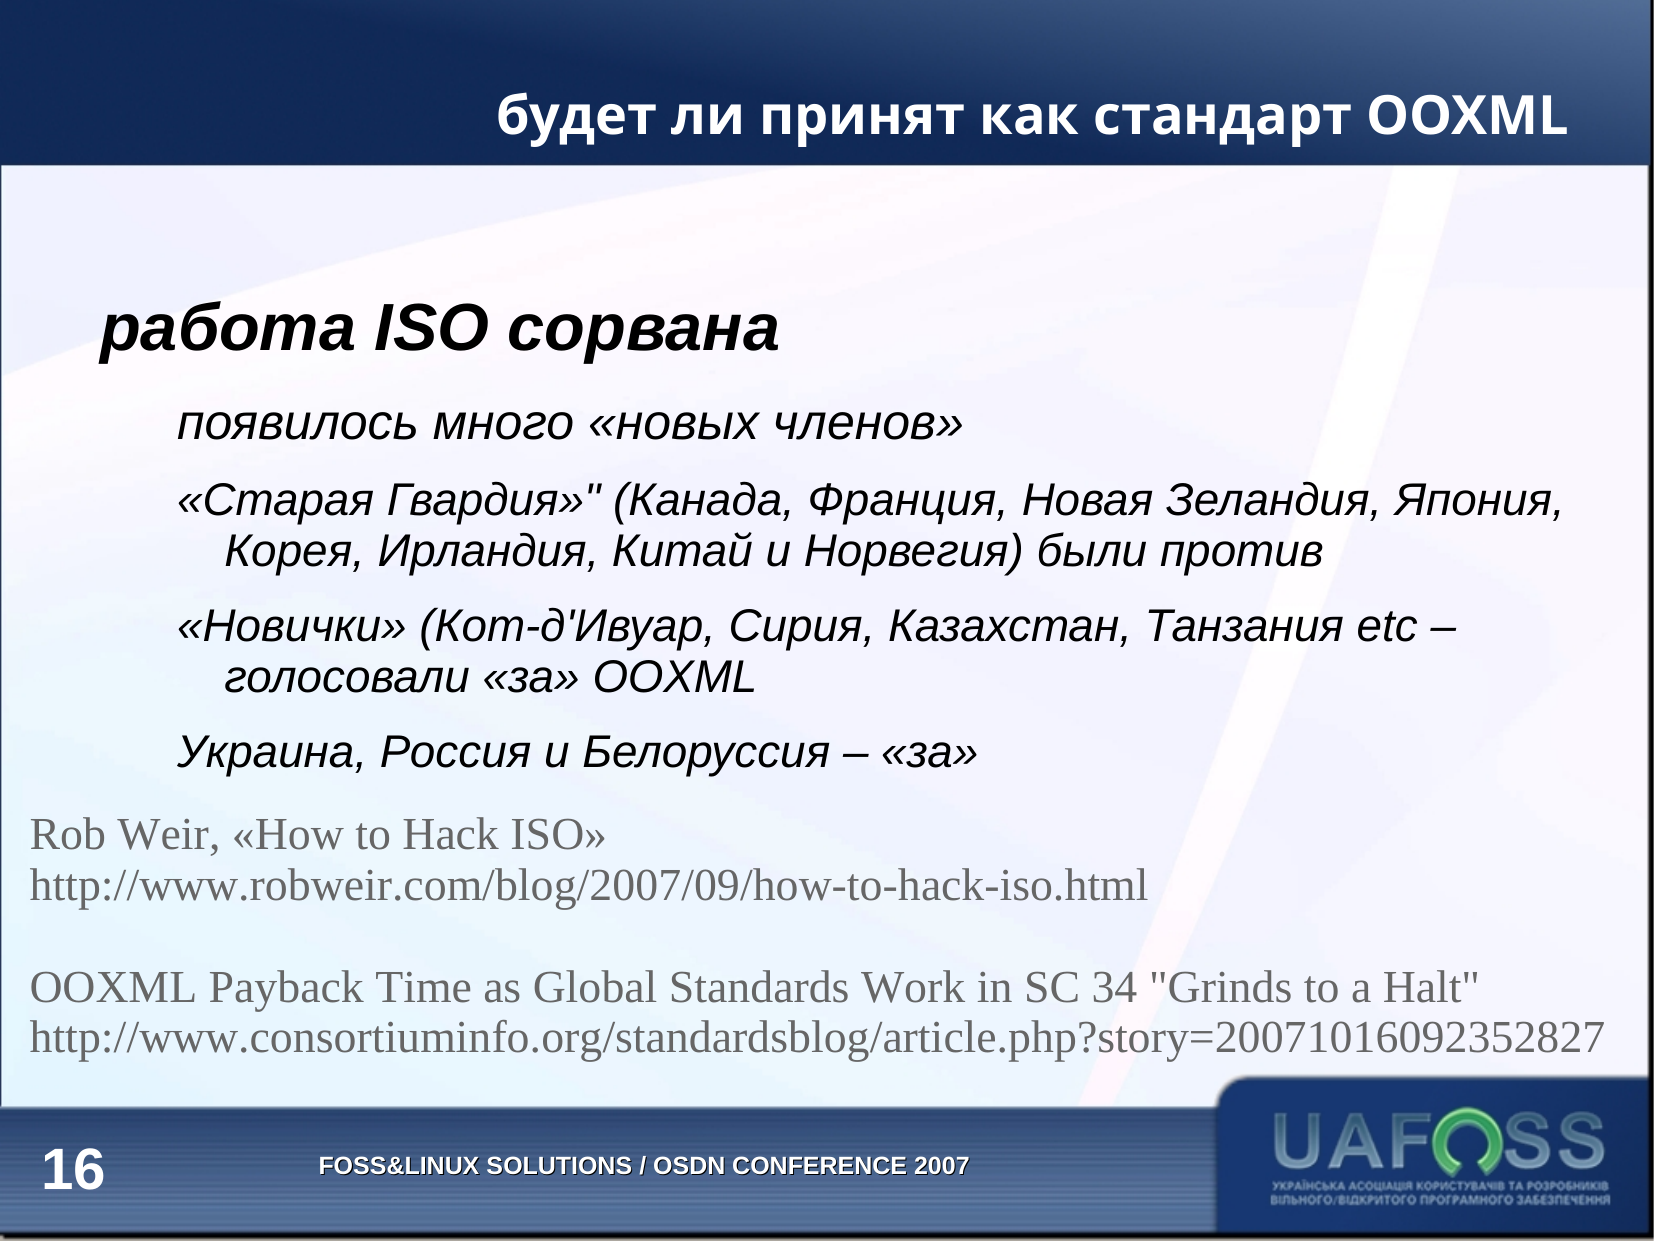

будет ли принят как стандарт OOXML
# работа ISO сорвана
появилось много «новых членов»
«Старая Гвардия»" (Канада, Франция, Новая Зеландия, Япония, Корея, Ирландия, Китай и Норвегия) были против
«Новички» (Кот-д'Ивуар, Сирия, Казахстан, Танзания etc – голосовали «за» OOXML
Украина, Россия и Белоруссия – «за»
Rob Weir, «How to Hack ISO»
http://www.robweir.com/blog/2007/09/how-to-hack-iso.html
OOXML Payback Time as Global Standards Work in SC 34 "Grinds to a Halt"
http://www.consortiuminfo.org/standardsblog/article.php?story=20071016092352827
FOSS&LINUX SOLUTIONS / OSDN CONFERENCE 2007